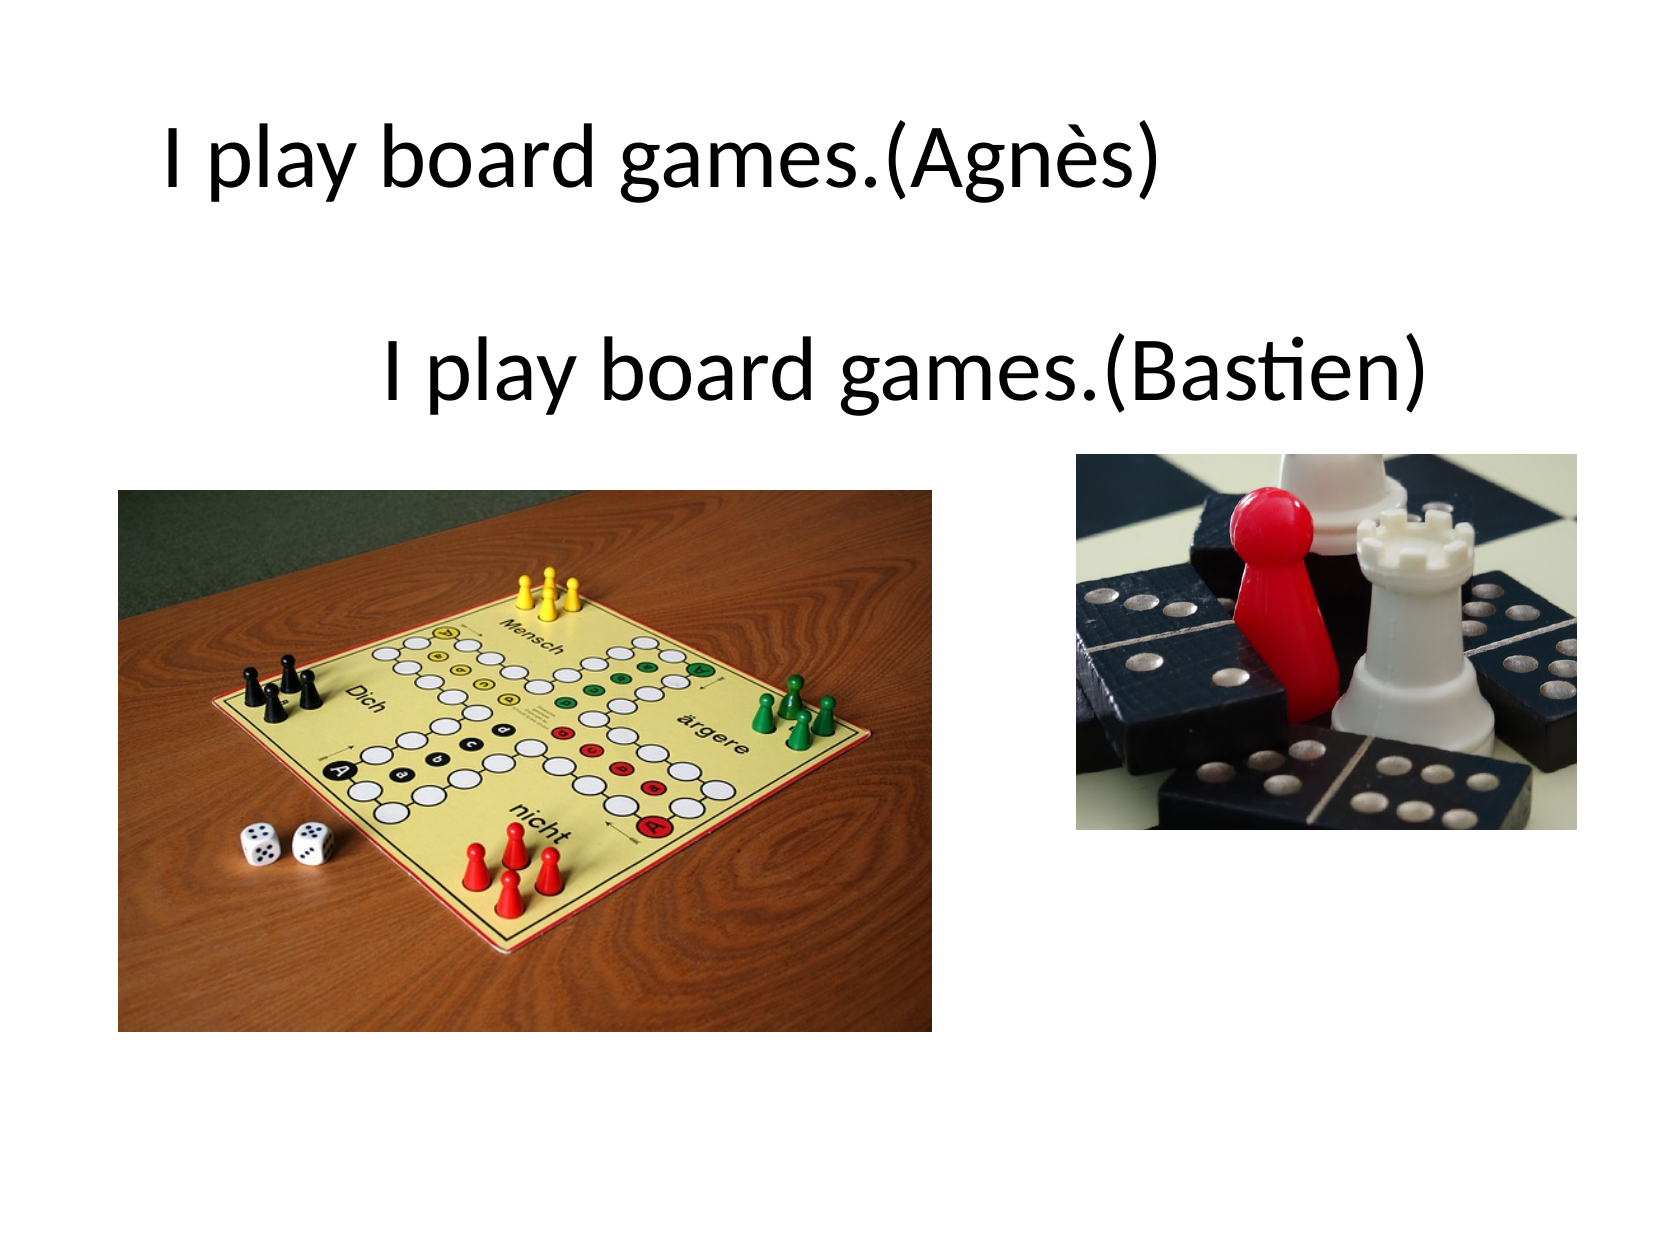

I play board games.(Agnès)
I play board games.(Bastien)